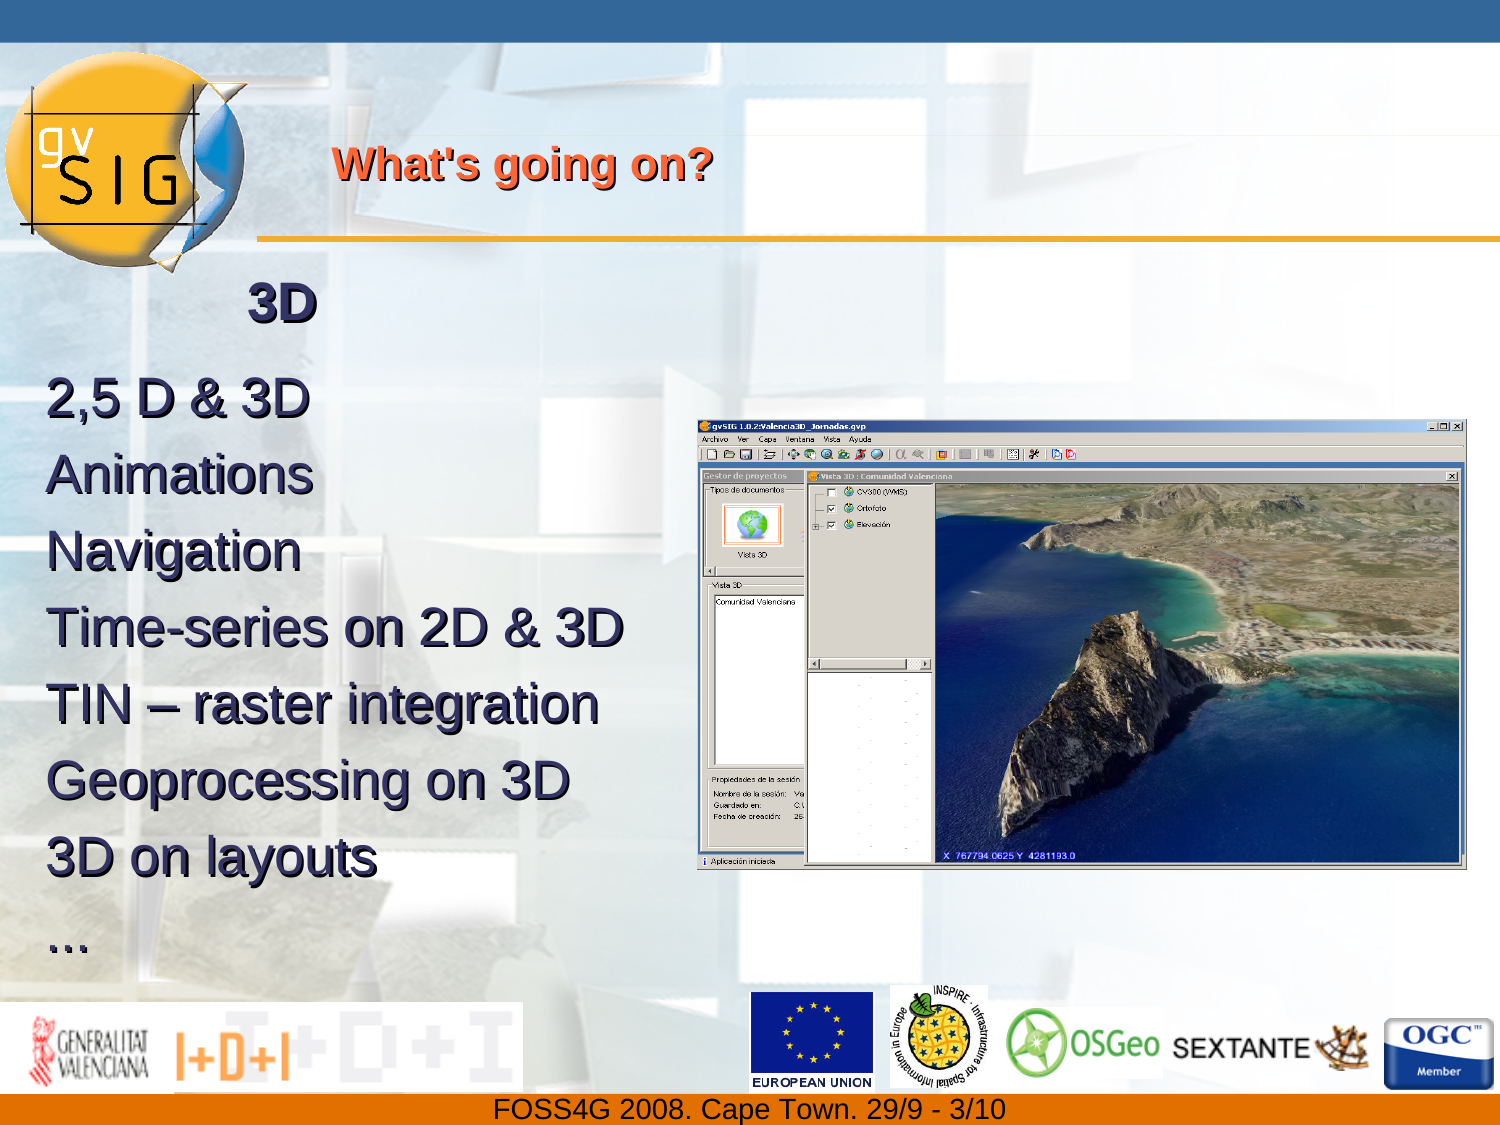

#
What's going on?
3D
2,5 D & 3D
Animations
Navigation
Time-series on 2D & 3D
TIN – raster integration
Geoprocessing on 3D
3D on layouts
...